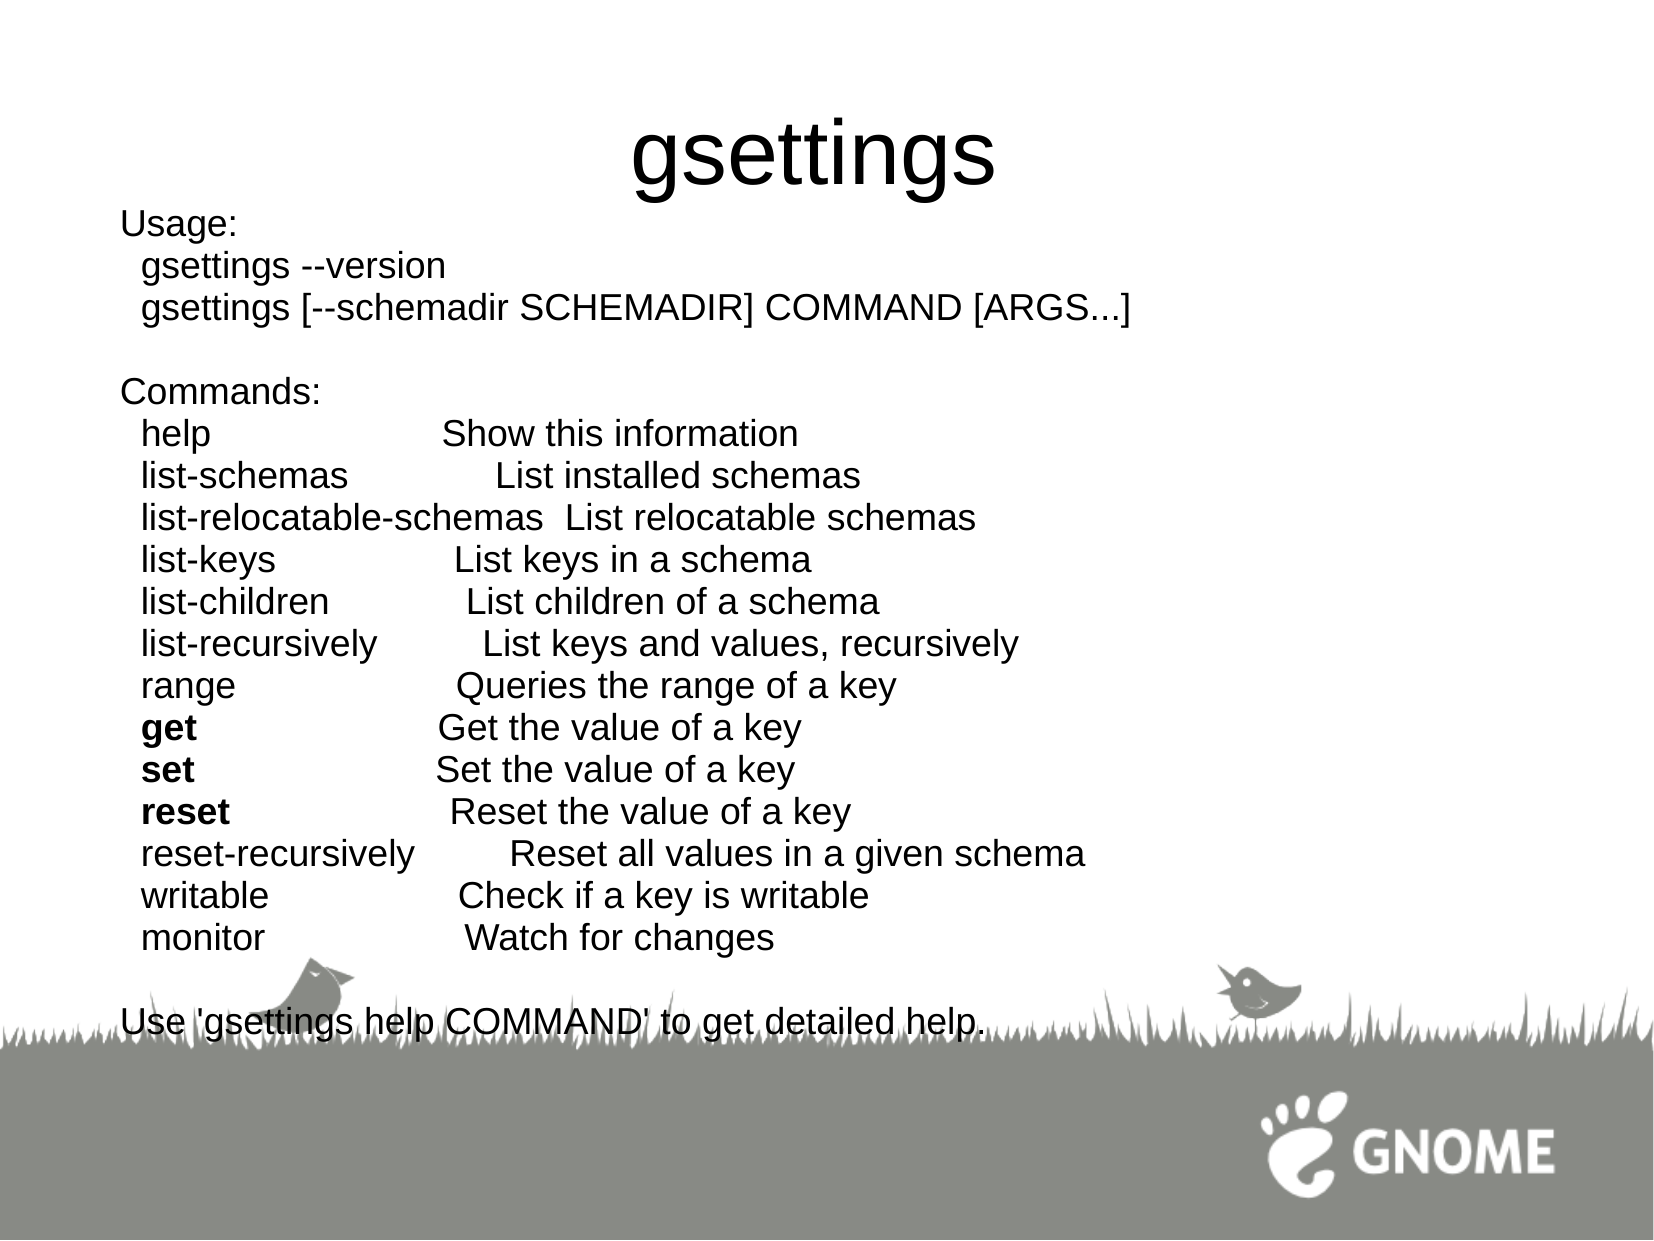

# gsettings
Usage:
 gsettings --version
 gsettings [--schemadir SCHEMADIR] COMMAND [ARGS...]
Commands:
 help Show this information
 list-schemas List installed schemas
 list-relocatable-schemas List relocatable schemas
 list-keys List keys in a schema
 list-children List children of a schema
 list-recursively List keys and values, recursively
 range Queries the range of a key
 get Get the value of a key
 set Set the value of a key
 reset Reset the value of a key
 reset-recursively Reset all values in a given schema
 writable Check if a key is writable
 monitor Watch for changes
Use 'gsettings help COMMAND' to get detailed help.